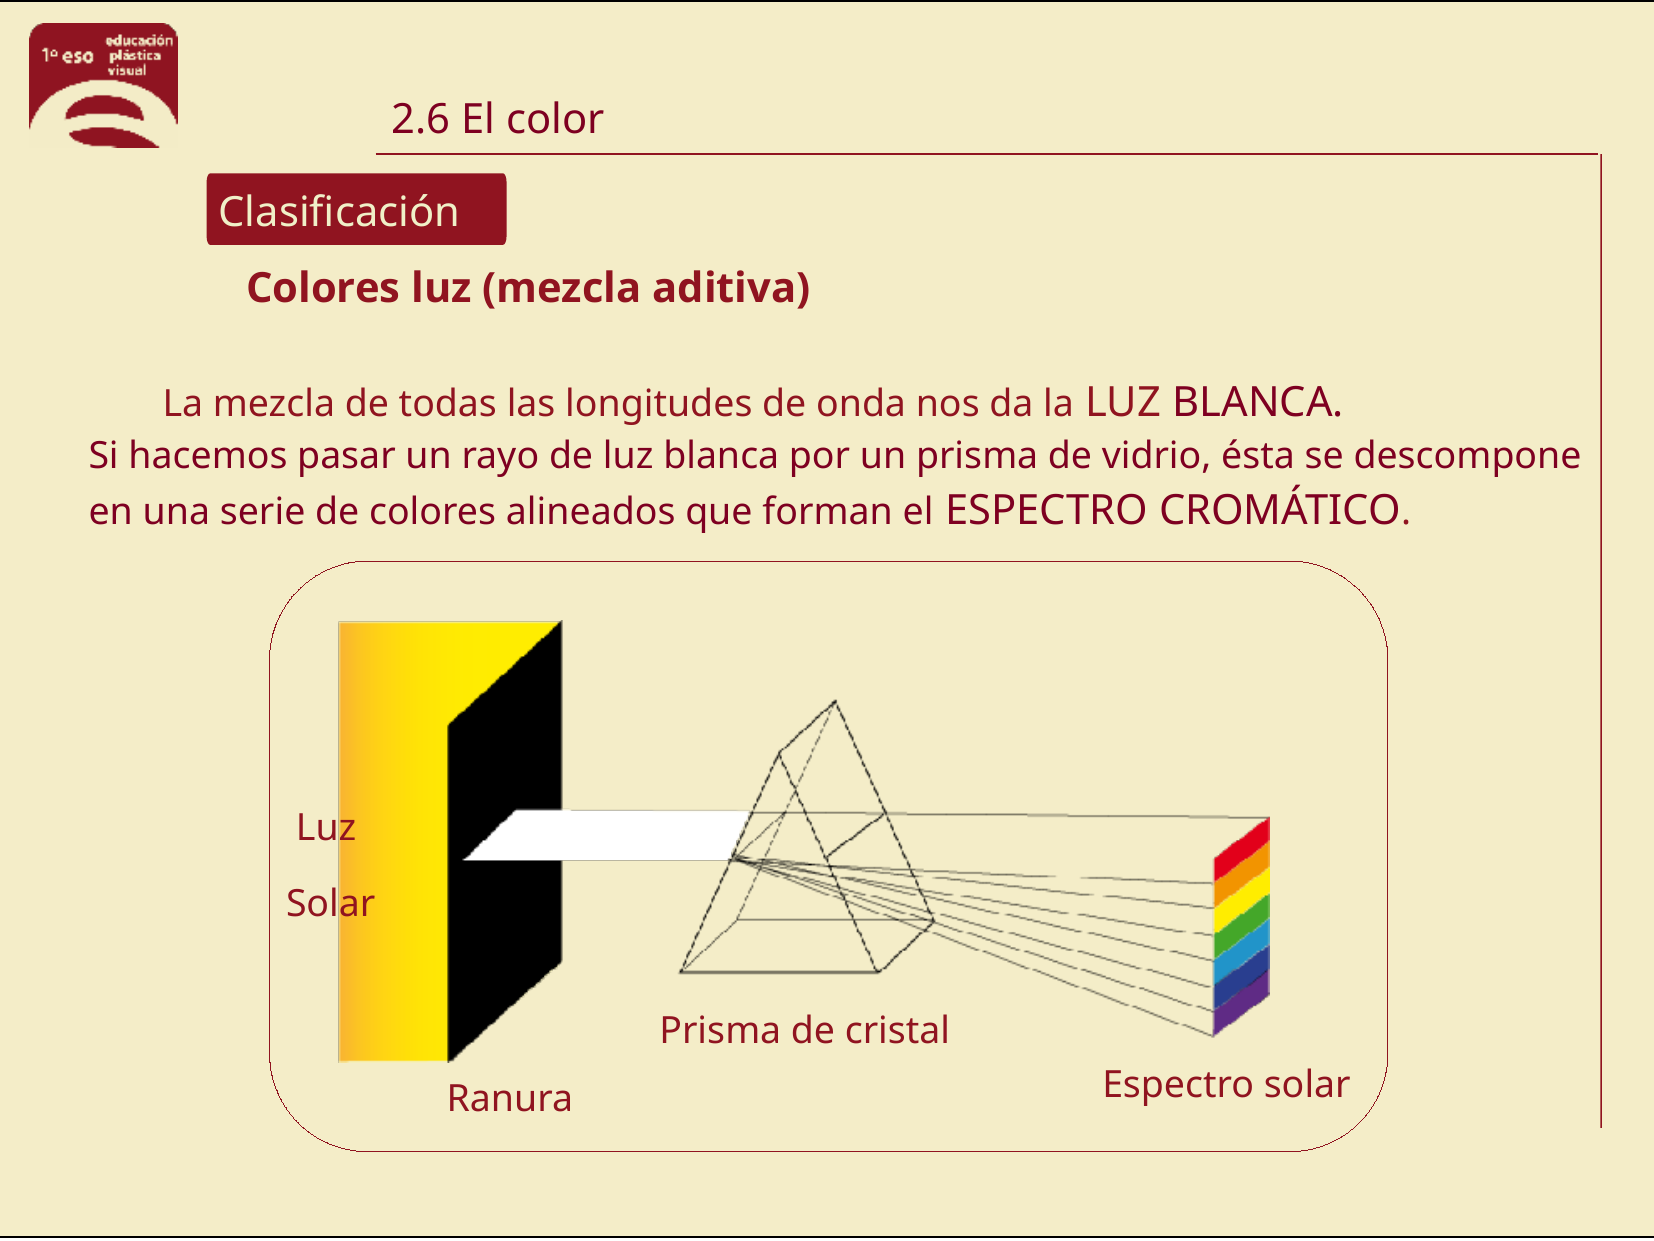

2.6 El color
Clasificación
Colores luz (mezcla aditiva)
#
	La mezcla de todas las longitudes de onda nos da la LUZ BLANCA.
Si hacemos pasar un rayo de luz blanca por un prisma de vidrio, ésta se descompone en una serie de colores alineados que forman el ESPECTRO CROMÁTICO.
 Luz
Solar
 Prisma de cristal
 Espectro solar
 Ranura